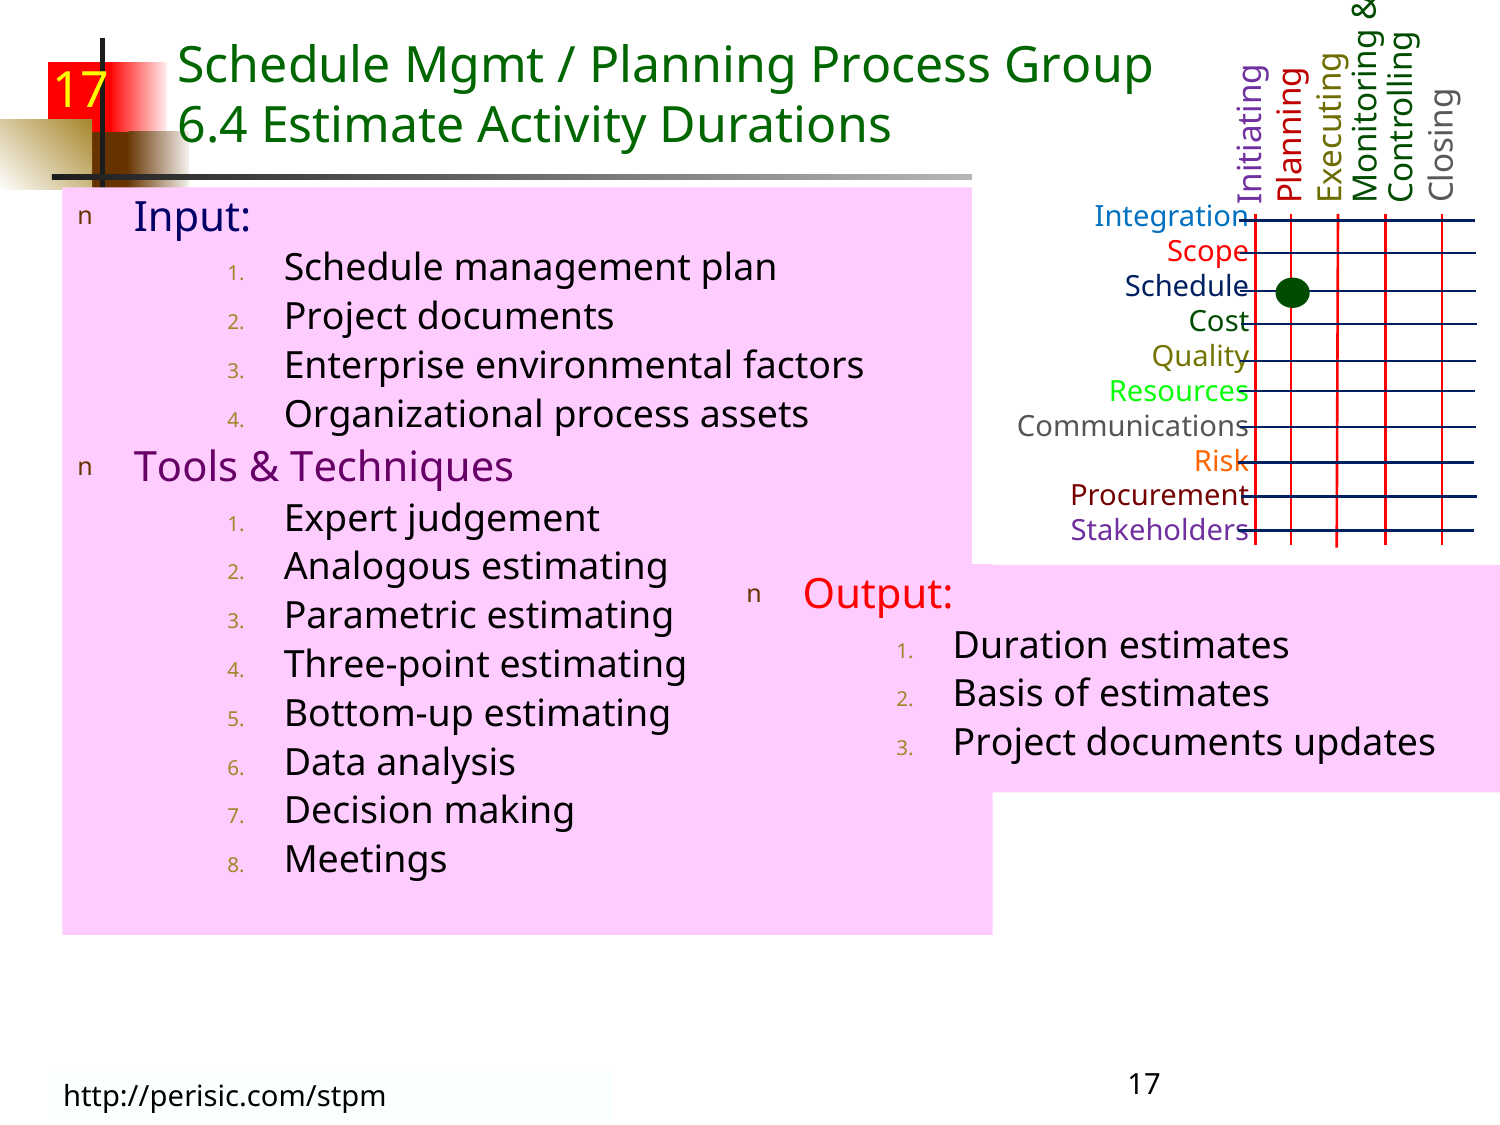

Initiating
Planning
Executing
Monitoring &
Controlling
Closing
Integration
Scope
Schedule
Cost
Quality
Resources
Communications
Risk
Procurement
Stakeholders
Schedule Mgmt / Planning Process Group
6.4 Estimate Activity Durations
# Input:
Schedule management plan
Project documents
Enterprise environmental factors
Organizational process assets
Tools & Techniques
Expert judgement
Analogous estimating
Parametric estimating
Three-point estimating
Bottom-up estimating
Data analysis
Decision making
Meetings
Output:
Duration estimates
Basis of estimates
Project documents updates
16
http://perisic.com/stpm